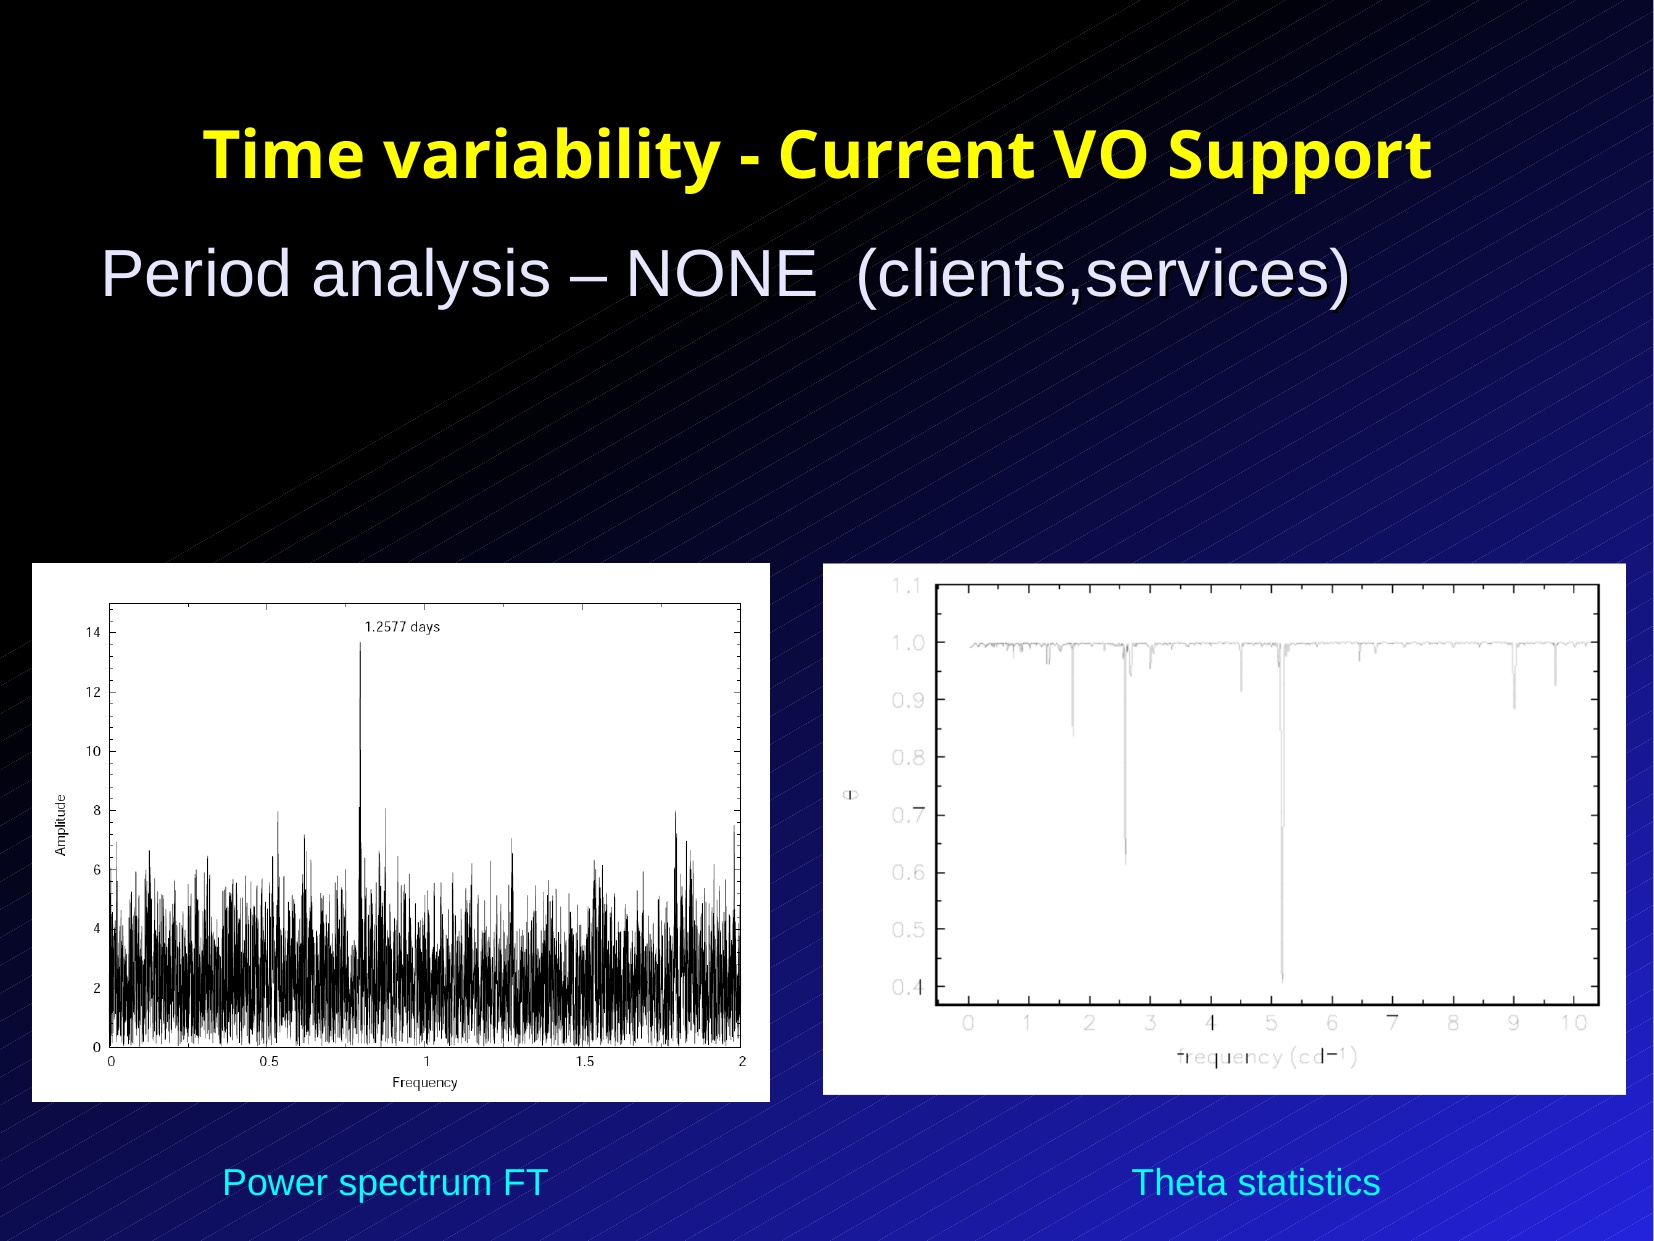

# Time variability - Current VO Support
Period analysis – NONE (clients,services)
Power spectrum FT
Theta statistics